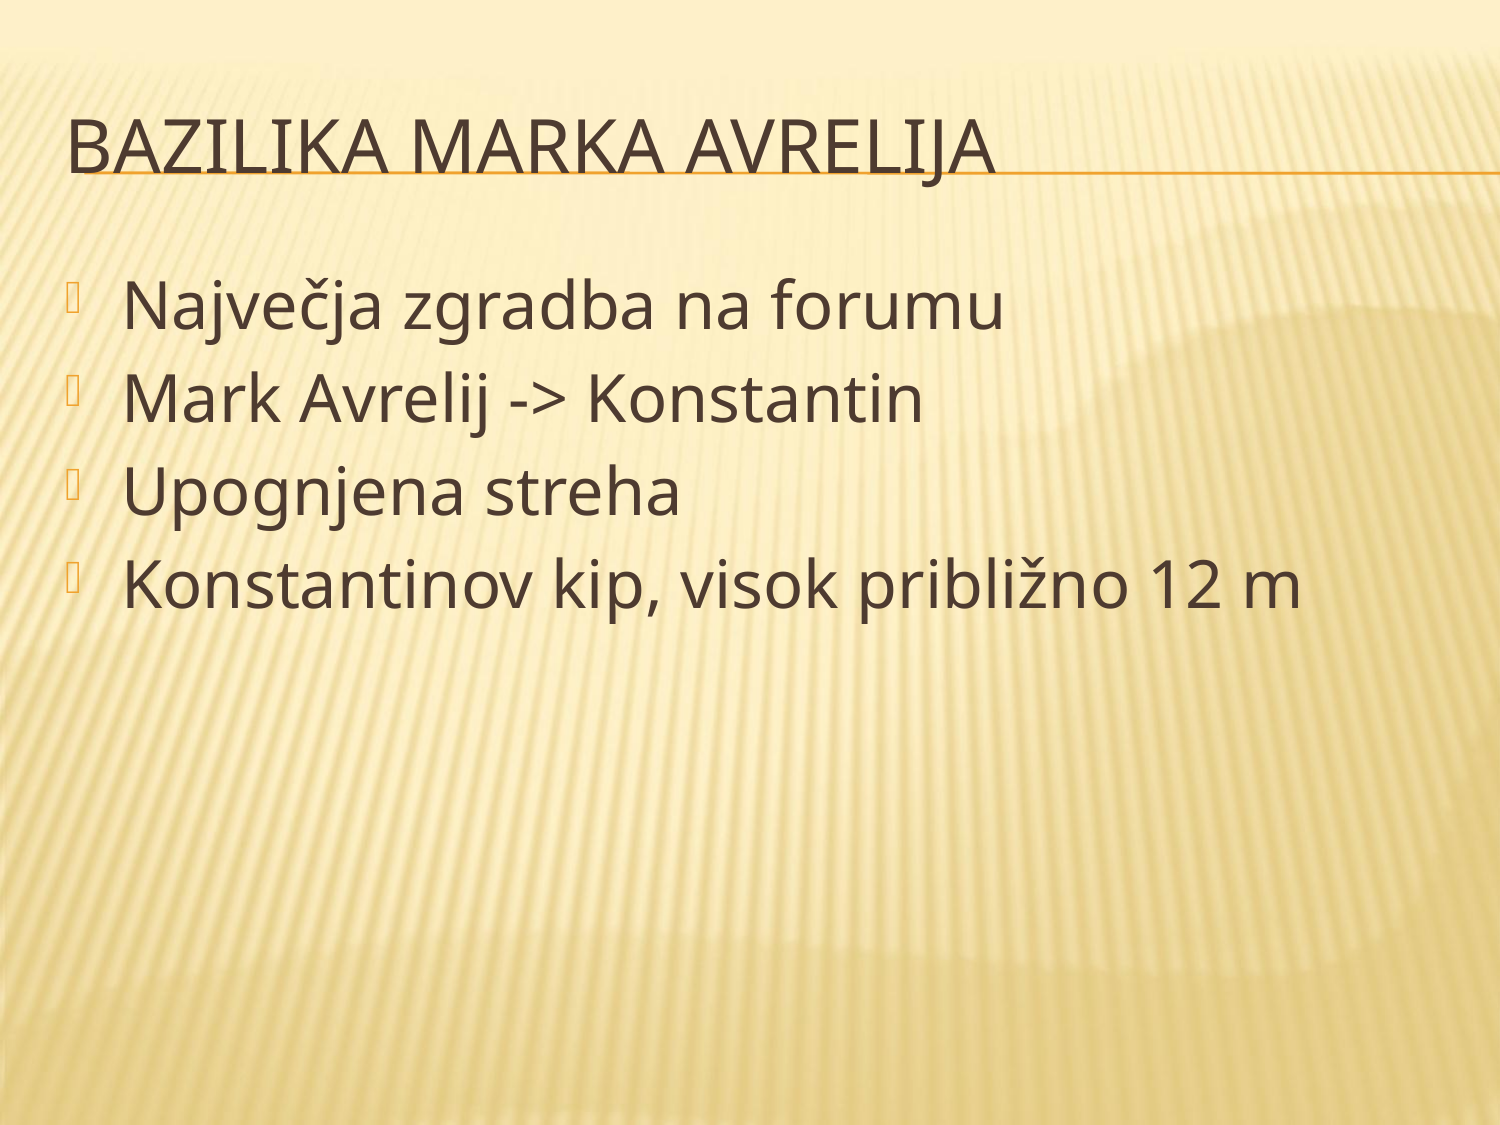

# Bazilika marka avrelija
Največja zgradba na forumu
Mark Avrelij -> Konstantin
Upognjena streha
Konstantinov kip, visok približno 12 m